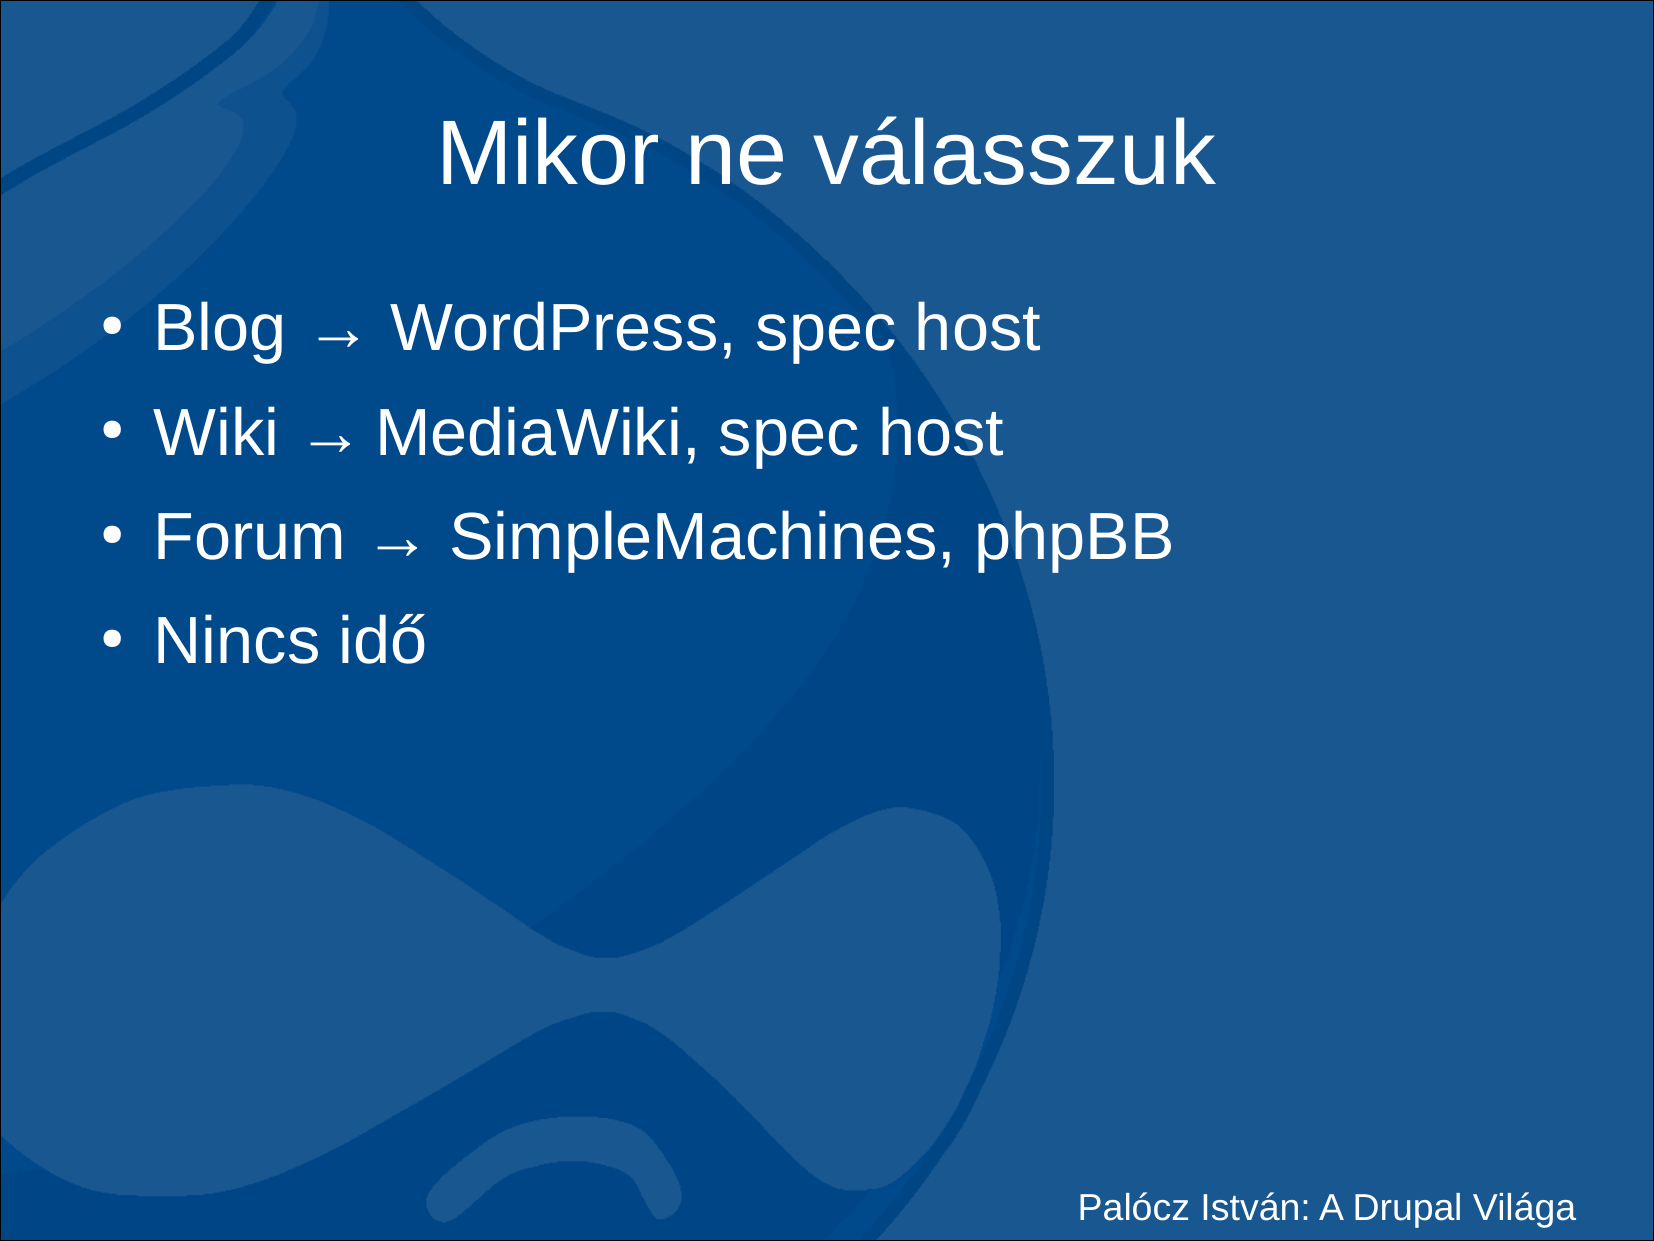

# Mikor ne válasszuk
Blog → WordPress, spec host
Wiki →	MediaWiki, spec host
Forum → SimpleMachines, phpBB
Nincs idő